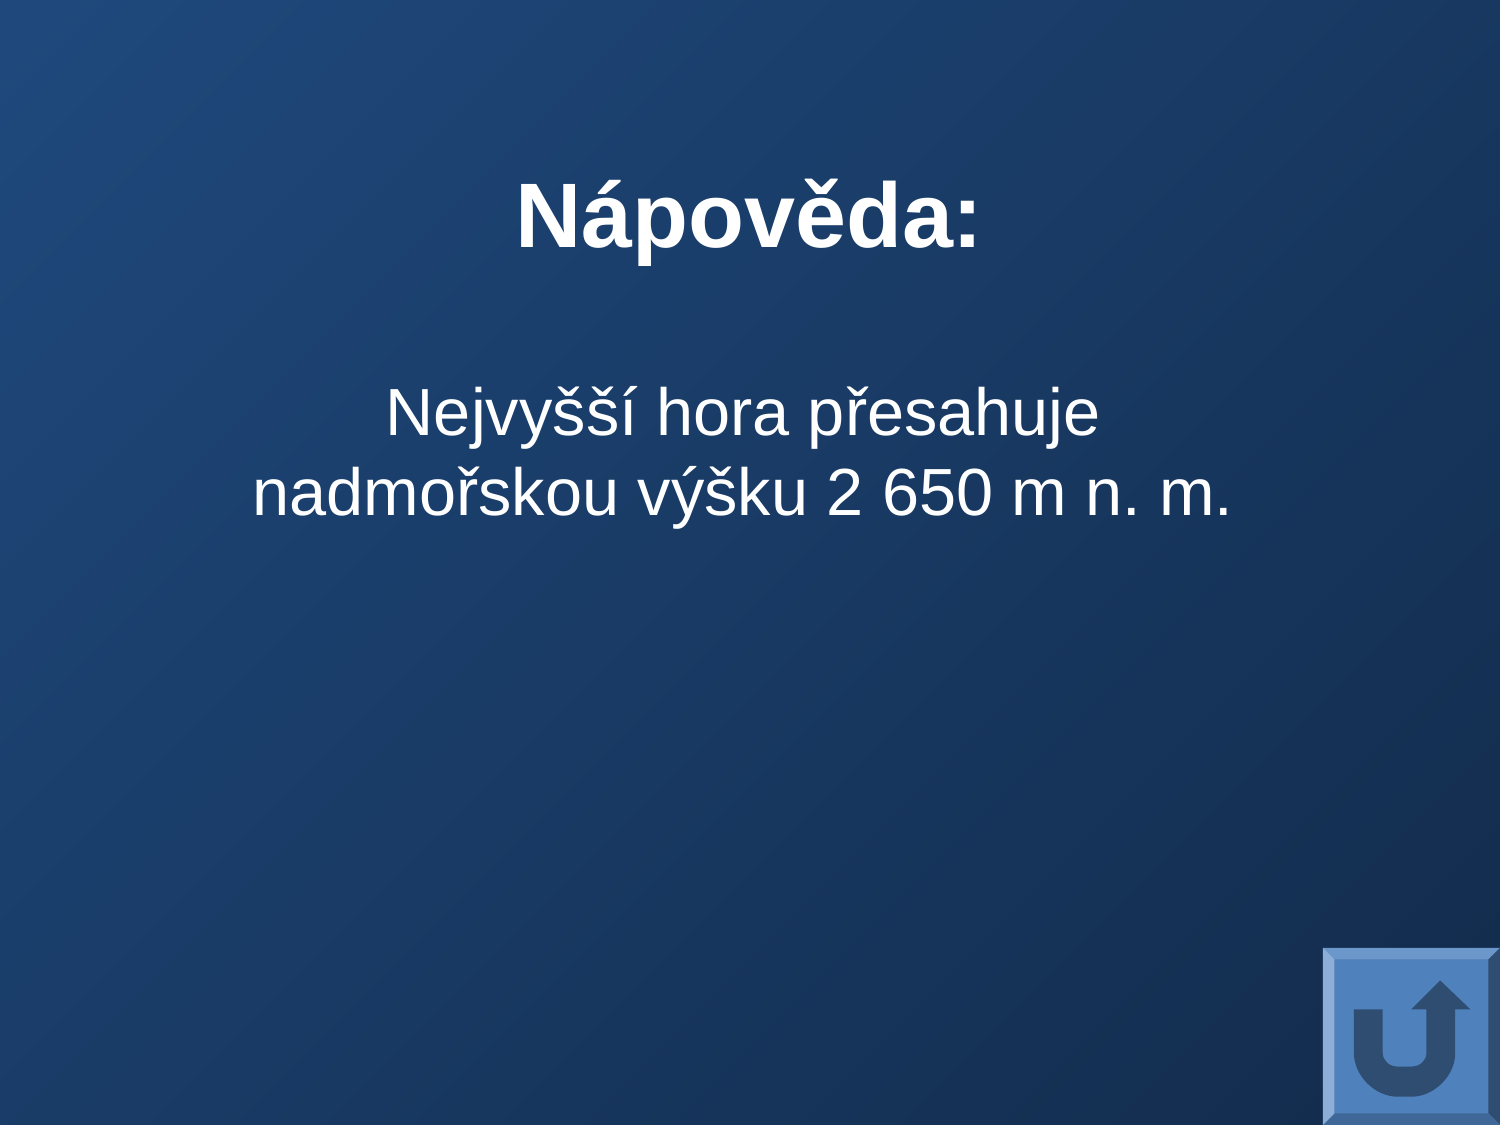

# Nápověda:
Nejvyšší hora přesahuje nadmořskou výšku 2 650 m n. m.